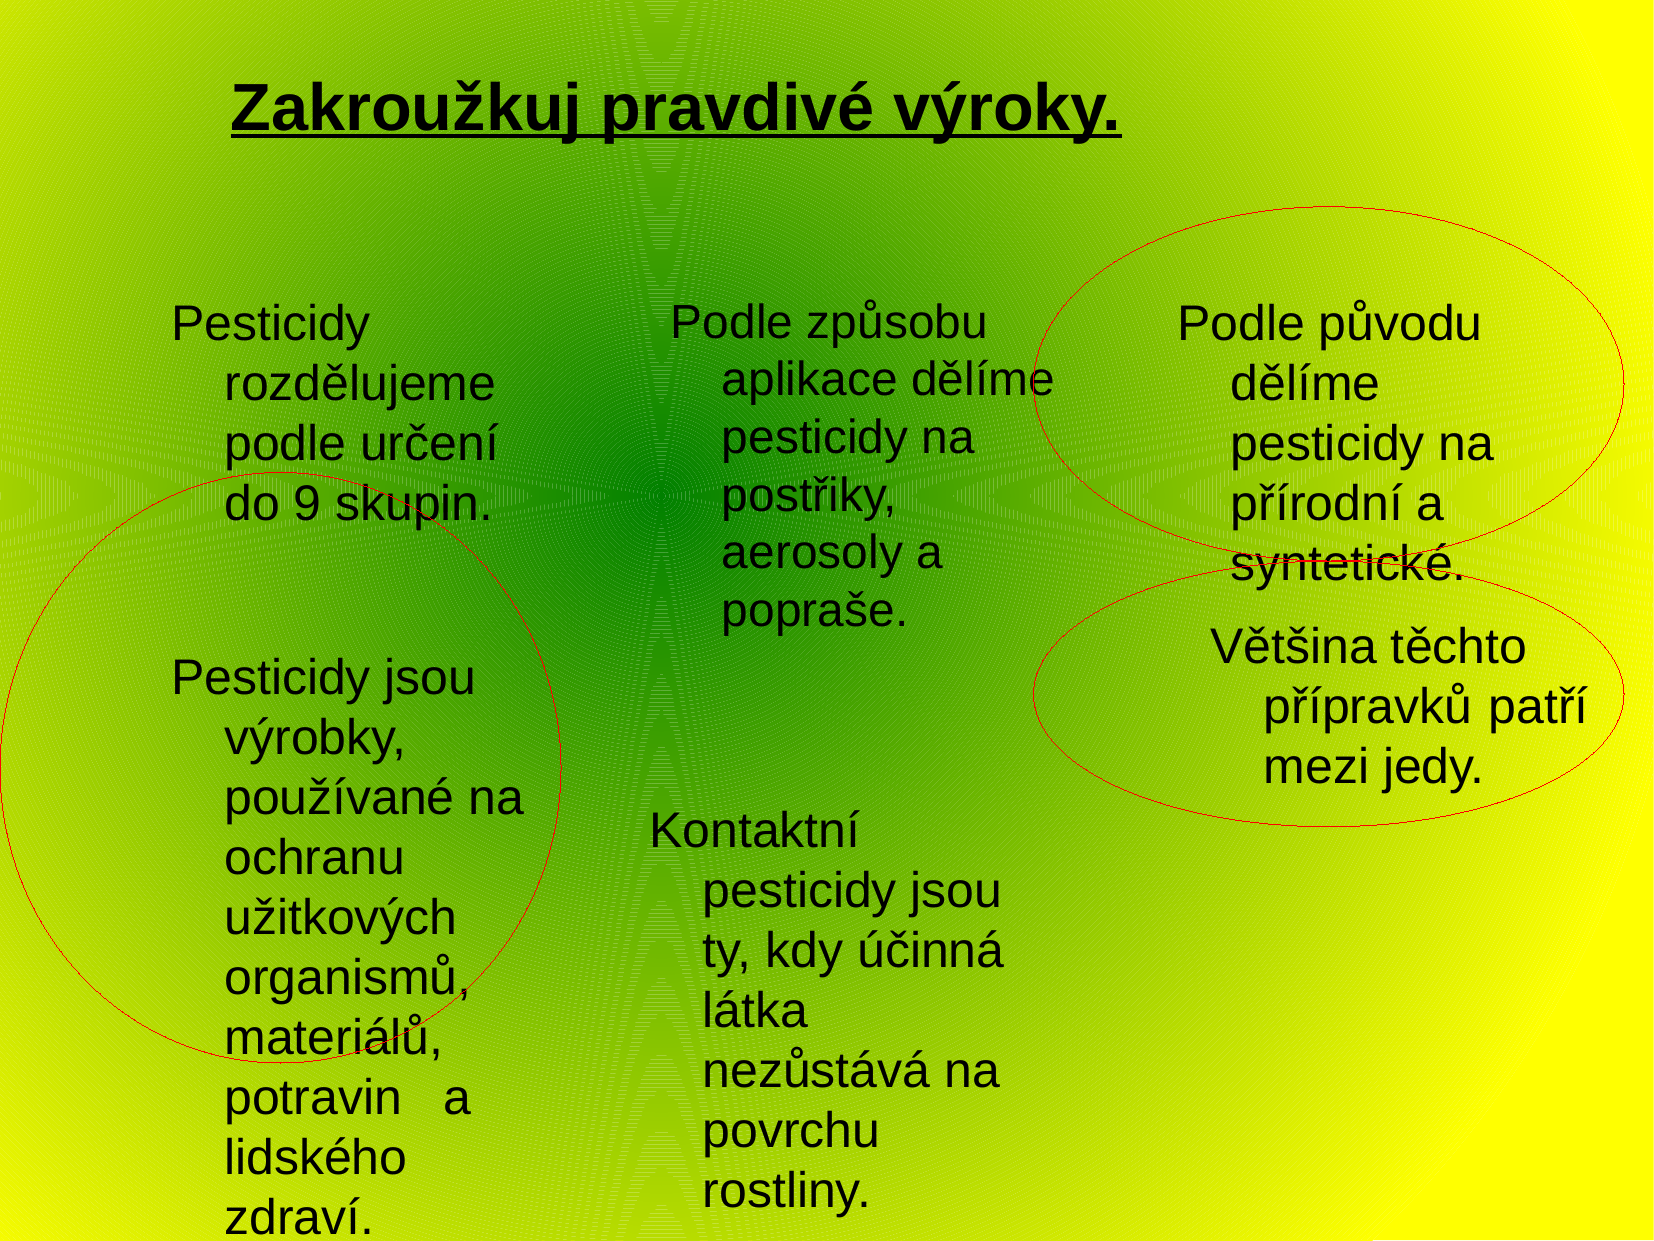

# Zakroužkuj pravdivé výroky.
Pesticidy rozdělujeme podle určení do 9 skupin.
Pesticidy jsou výrobky, používané na ochranu užitkových organismů, materiálů, potravin a lidského zdraví.
Podle způsobu aplikace dělíme pesticidy na postřiky, aerosoly a popraše.
Podle původu dělíme pesticidy na přírodní a syntetické.
Většina těchto přípravků	patří mezi jedy.
Kontaktní pesticidy jsou ty, kdy účinná látka nezůstává na povrchu rostliny.